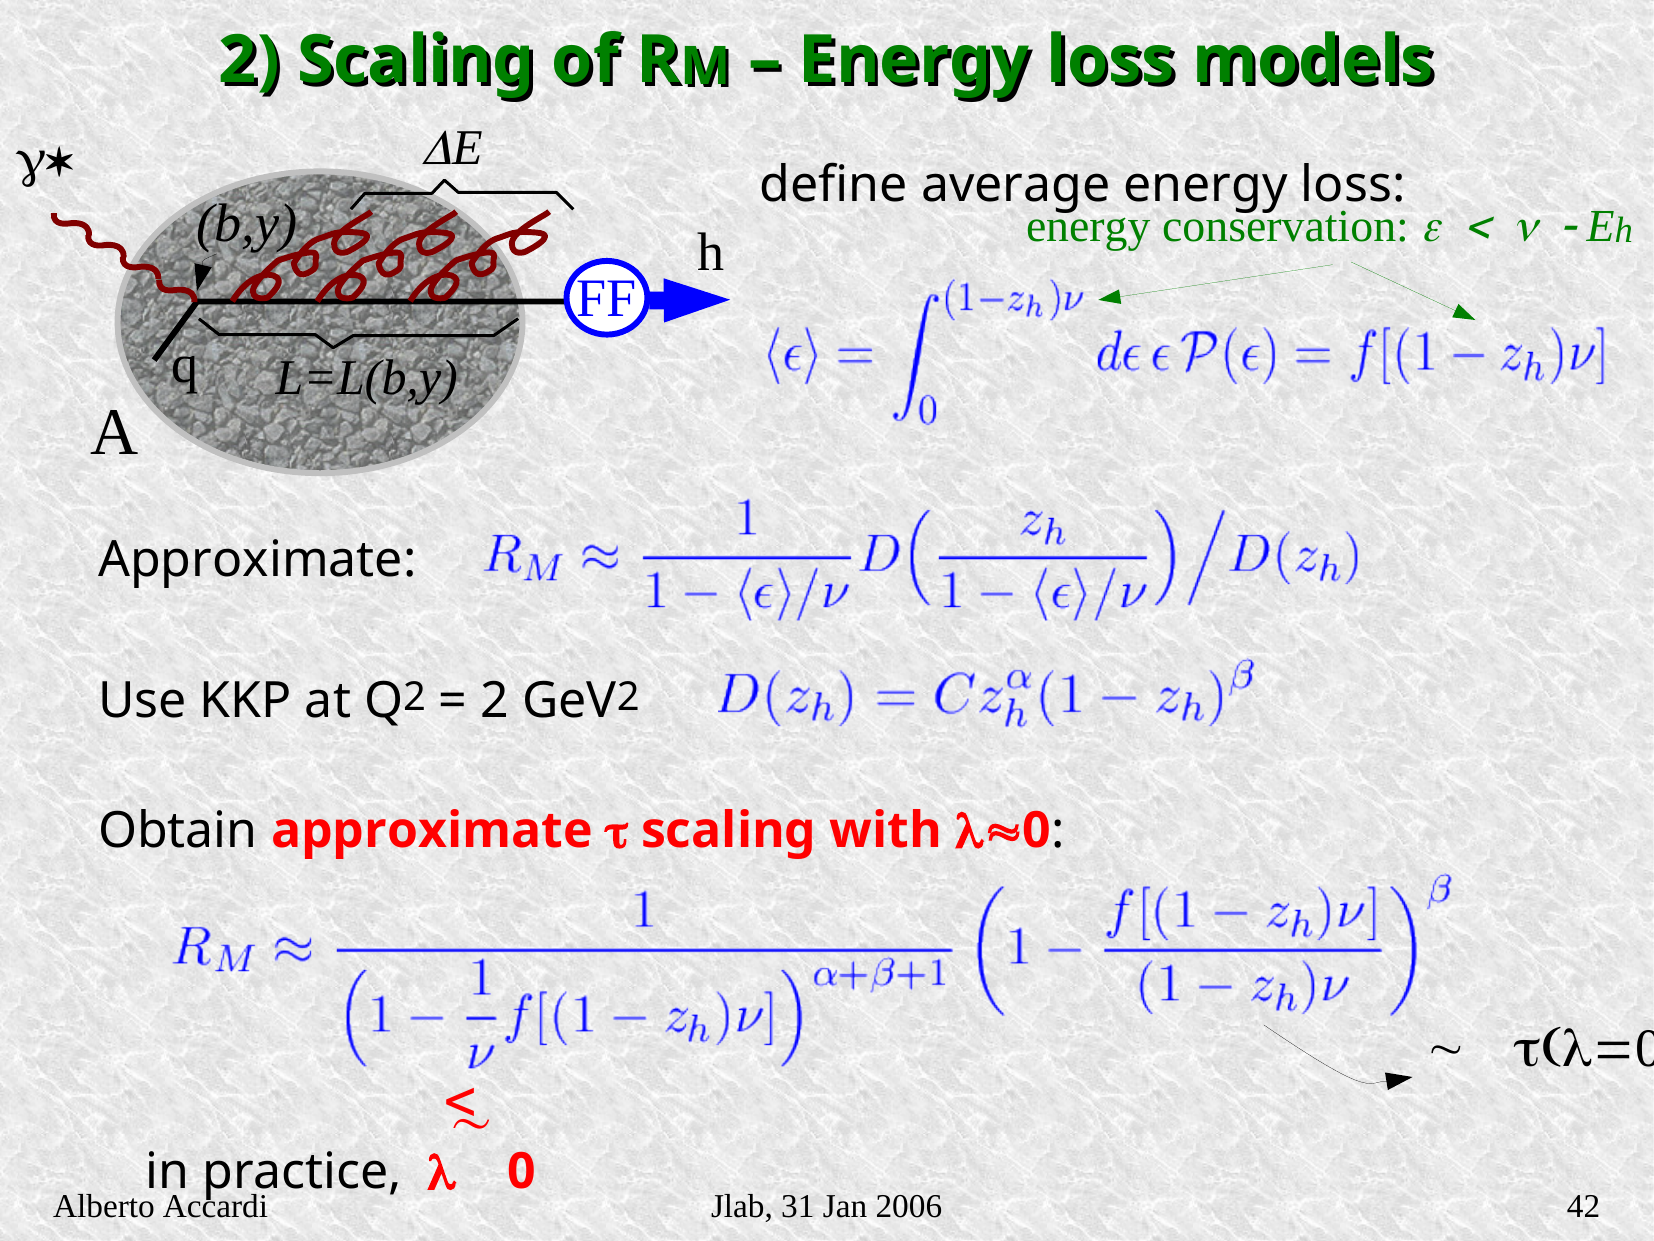

2) Scaling of RM – Energy loss models
DE
g*
(b,y)
h
FF
q
L=L(b,y)
A
define average energy loss:
energy conservation: e < n - Eh
Approximate:
Use KKP at Q2 = 2 GeV2
Obtain approximate t scaling with l0:
in practice, l 0
<
~
~ t(l=0)
Alberto Accardi
Hot Quarks 2006
42